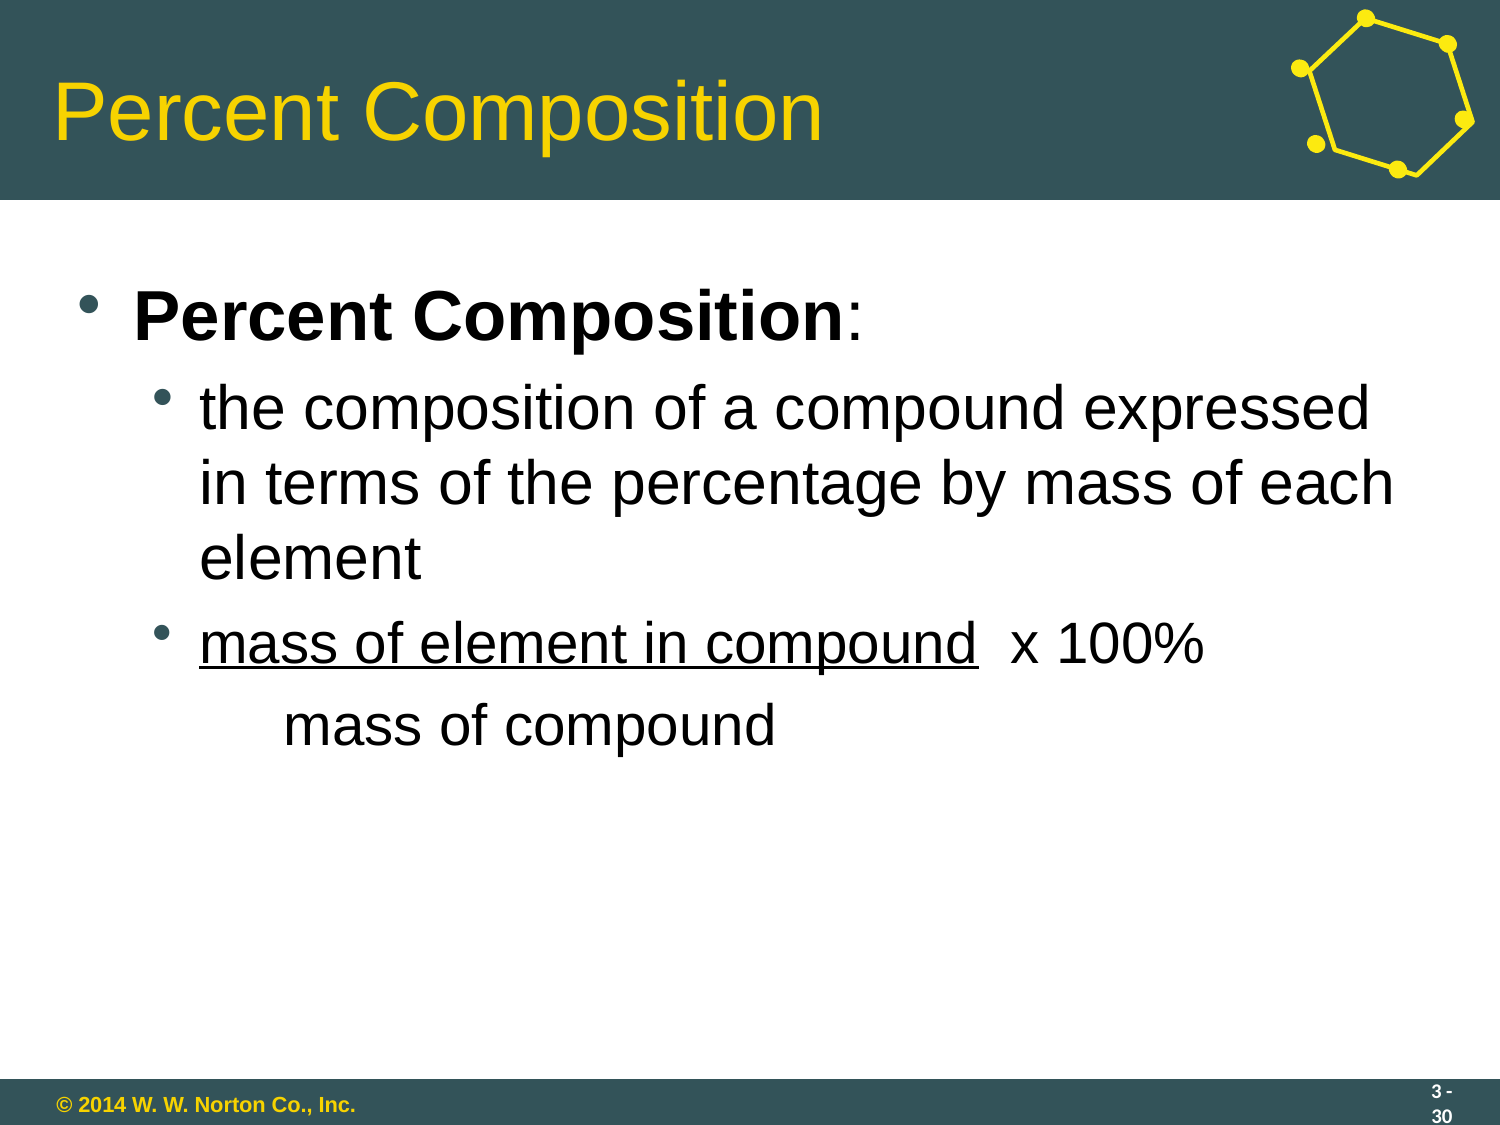

Percent Composition
# Percent Composition:
the composition of a compound expressed in terms of the percentage by mass of each element
mass of element in compound x 100%
 			mass of compound